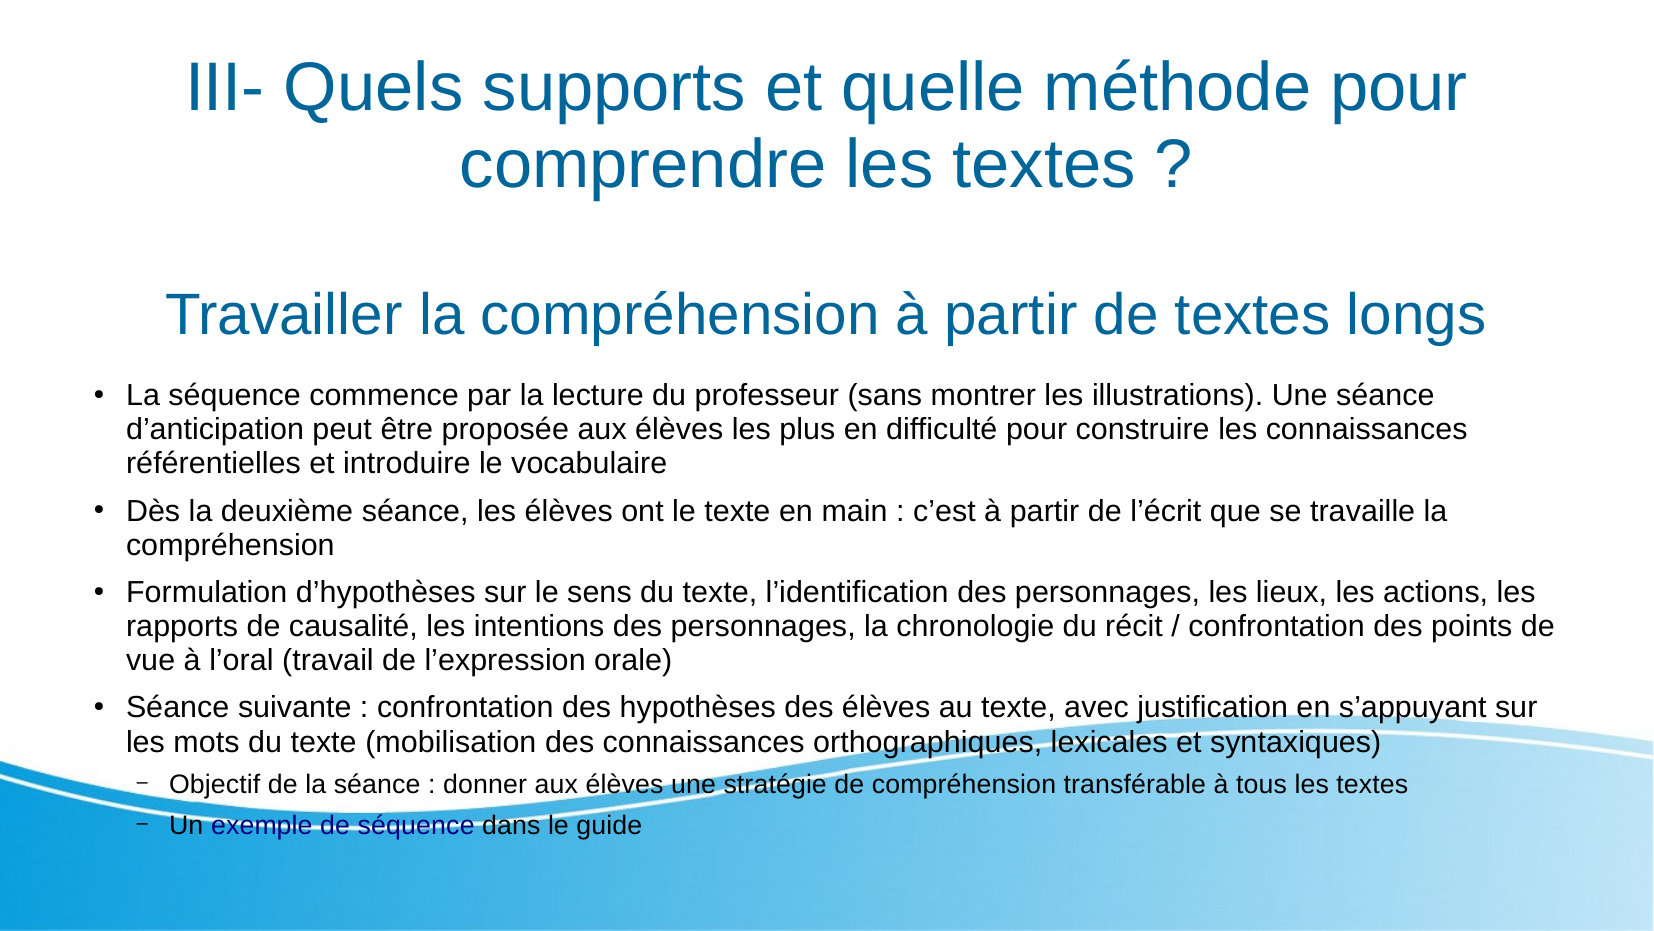

# III- Quels supports et quelle méthode pour comprendre les textes ?
Travailler la compréhension à partir de textes longs
La séquence commence par la lecture du professeur (sans montrer les illustrations). Une séance d’anticipation peut être proposée aux élèves les plus en difficulté pour construire les connaissances référentielles et introduire le vocabulaire
Dès la deuxième séance, les élèves ont le texte en main : c’est à partir de l’écrit que se travaille la compréhension
Formulation d’hypothèses sur le sens du texte, l’identification des personnages, les lieux, les actions, les rapports de causalité, les intentions des personnages, la chronologie du récit / confrontation des points de vue à l’oral (travail de l’expression orale)
Séance suivante : confrontation des hypothèses des élèves au texte, avec justification en s’appuyant sur les mots du texte (mobilisation des connaissances orthographiques, lexicales et syntaxiques)
Objectif de la séance : donner aux élèves une stratégie de compréhension transférable à tous les textes
Un exemple de séquence dans le guide